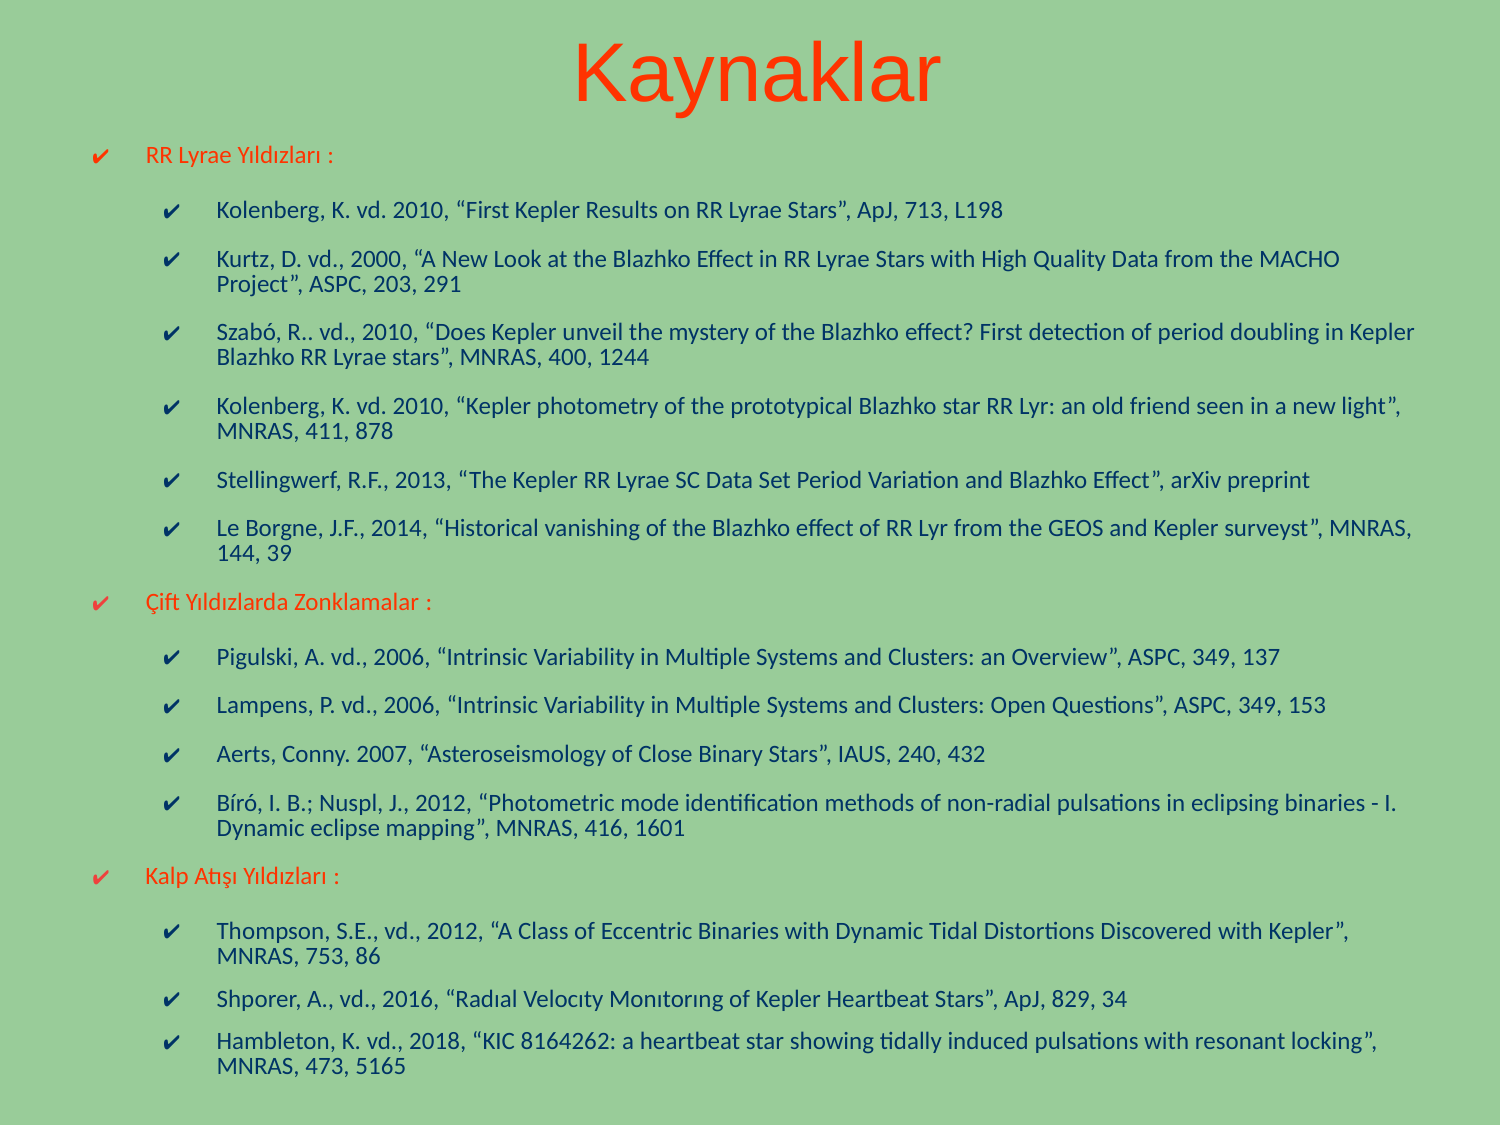

Kaynaklar
# RR Lyrae Yıldızları :
Kolenberg, K. vd. 2010, “First Kepler Results on RR Lyrae Stars”, ApJ, 713, L198
Kurtz, D. vd., 2000, “A New Look at the Blazhko Effect in RR Lyrae Stars with High Quality Data from the MACHO Project”, ASPC, 203, 291
Szabó, R.. vd., 2010, “Does Kepler unveil the mystery of the Blazhko effect? First detection of period doubling in Kepler Blazhko RR Lyrae stars”, MNRAS, 400, 1244
Kolenberg, K. vd. 2010, “Kepler photometry of the prototypical Blazhko star RR Lyr: an old friend seen in a new light”, MNRAS, 411, 878
Stellingwerf, R.F., 2013, “The Kepler RR Lyrae SC Data Set Period Variation and Blazhko Effect”, arXiv preprint
Le Borgne, J.F., 2014, “Historical vanishing of the Blazhko effect of RR Lyr from the GEOS and Kepler surveyst”, MNRAS, 144, 39
Çift Yıldızlarda Zonklamalar :
Pigulski, A. vd., 2006, “Intrinsic Variability in Multiple Systems and Clusters: an Overview”, ASPC, 349, 137
Lampens, P. vd., 2006, “Intrinsic Variability in Multiple Systems and Clusters: Open Questions”, ASPC, 349, 153
Aerts, Conny. 2007, “Asteroseismology of Close Binary Stars”, IAUS, 240, 432
Bíró, I. B.; Nuspl, J., 2012, “Photometric mode identification methods of non-radial pulsations in eclipsing binaries - I. Dynamic eclipse mapping”, MNRAS, 416, 1601
Kalp Atışı Yıldızları :
Thompson, S.E., vd., 2012, “A Class of Eccentric Binaries with Dynamic Tidal Distortions Discovered with Kepler”, MNRAS, 753, 86
Shporer, A., vd., 2016, “Radıal Velocıty Monıtorıng of Kepler Heartbeat Stars”, ApJ, 829, 34
Hambleton, K. vd., 2018, “KIC 8164262: a heartbeat star showing tidally induced pulsations with resonant locking”, MNRAS, 473, 5165